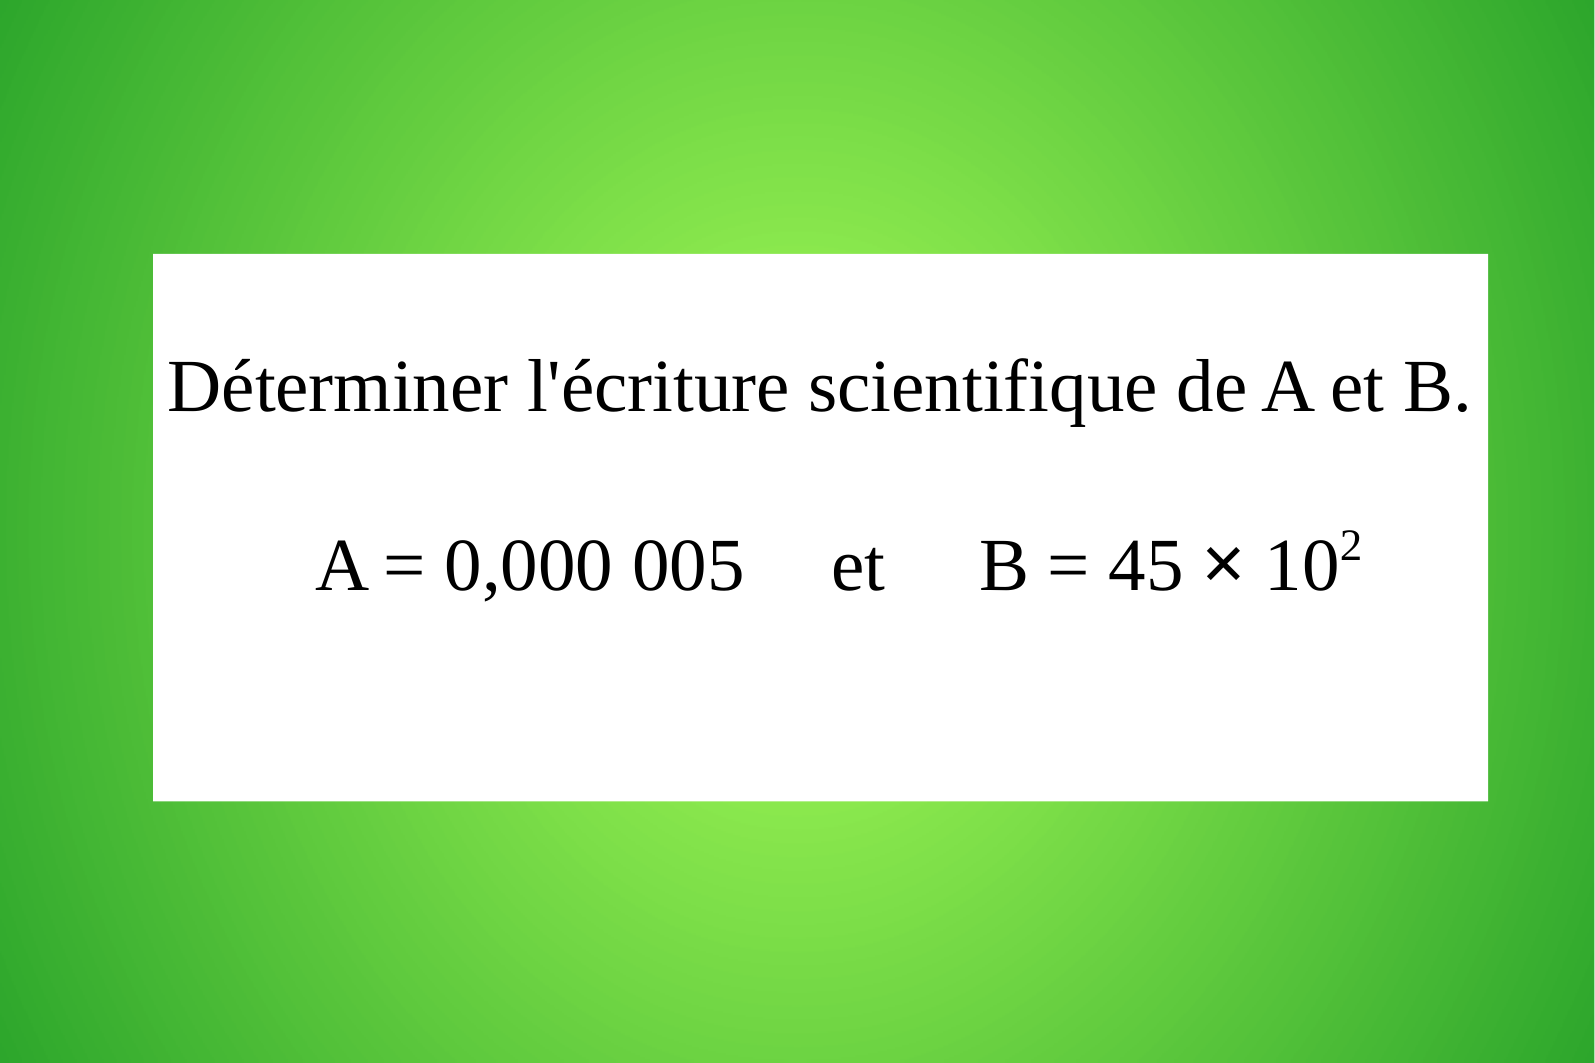

Déterminer l'écriture scientifique de A et B.
	A = 0,000 005		et 		B = 45 × 102